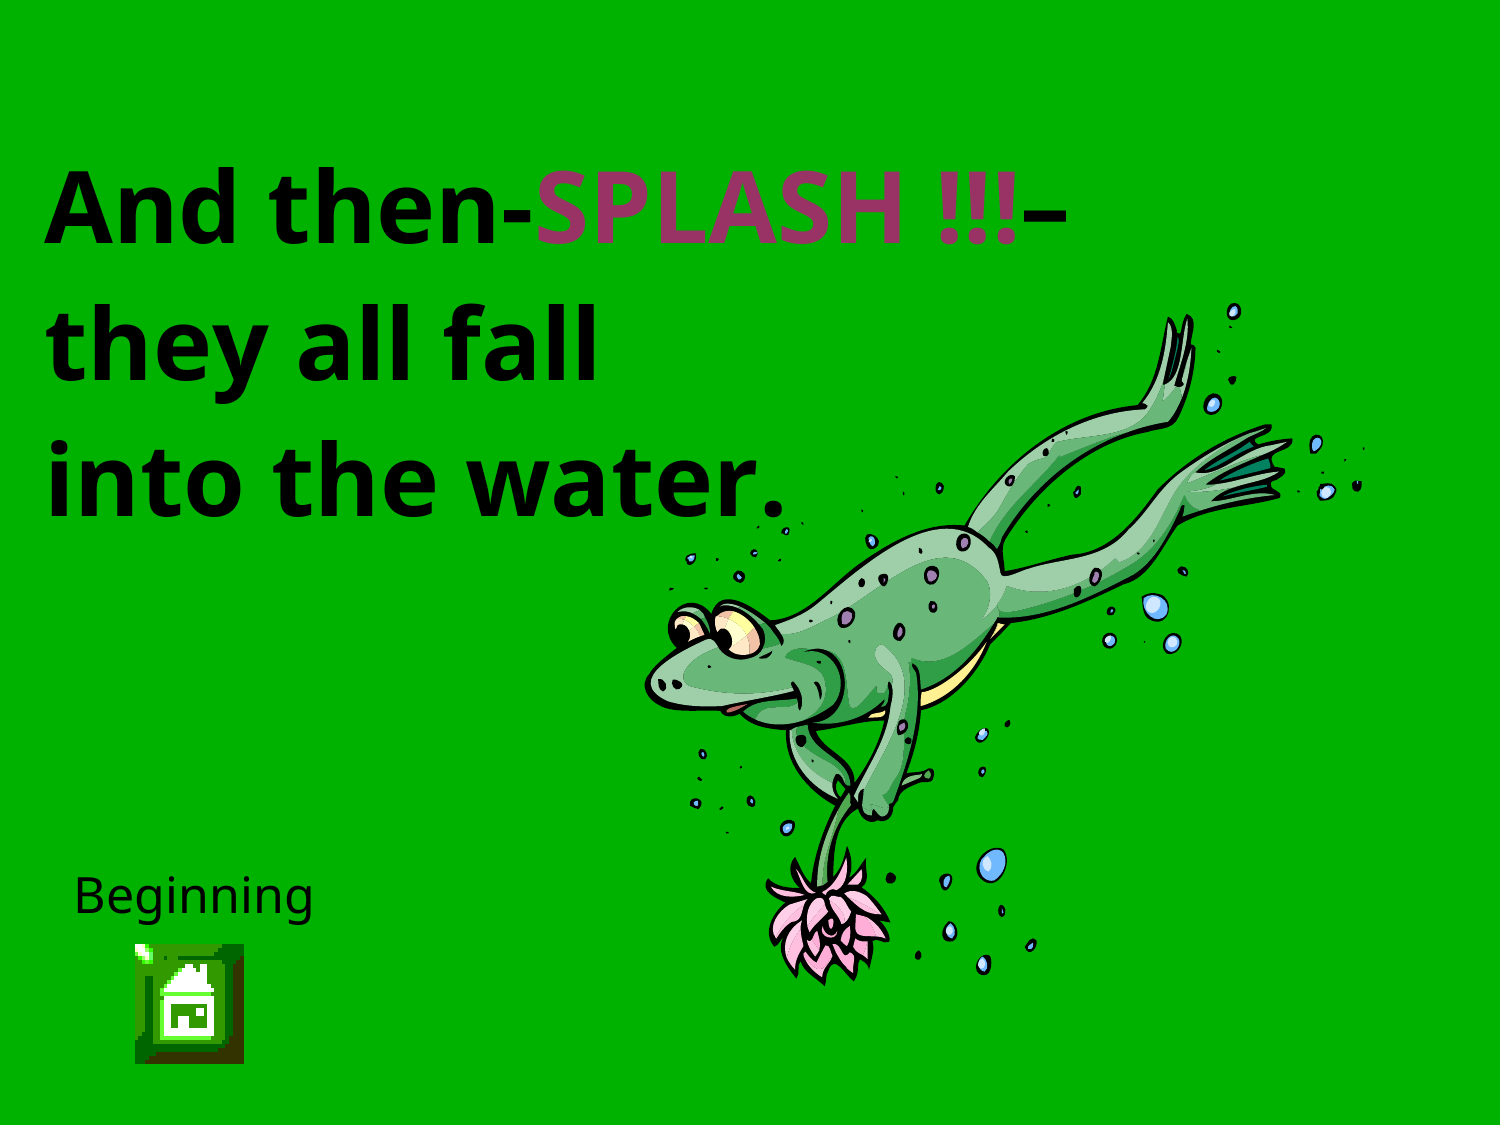

# And then-SPLASH !!!– they all fall into the water.
Beginning